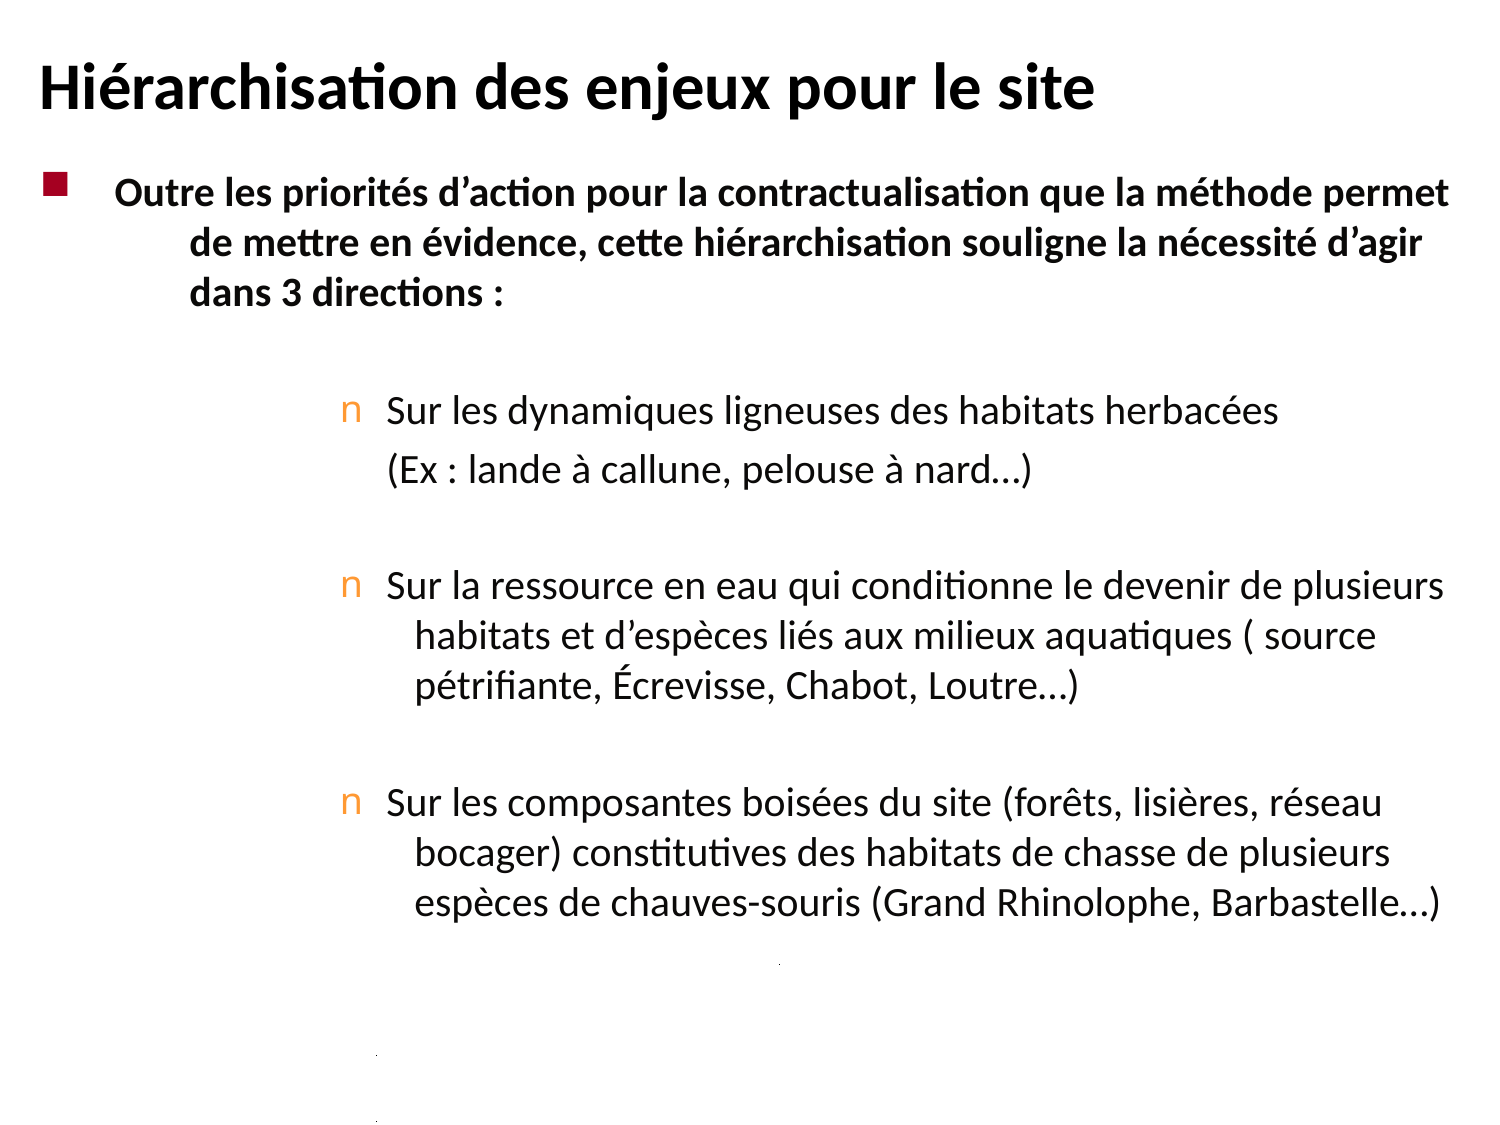

Hiérarchisation des enjeux pour le site
Outre les priorités d’action pour la contractualisation que la méthode permet de mettre en évidence, cette hiérarchisation souligne la nécessité d’agir dans 3 directions :
 Sur les dynamiques ligneuses des habitats herbacées
 (Ex : lande à callune, pelouse à nard…)
 Sur la ressource en eau qui conditionne le devenir de plusieurs habitats et d’espèces liés aux milieux aquatiques ( source pétrifiante, Écrevisse, Chabot, Loutre…)
 Sur les composantes boisées du site (forêts, lisières, réseau bocager) constitutives des habitats de chasse de plusieurs espèces de chauves-souris (Grand Rhinolophe, Barbastelle…)